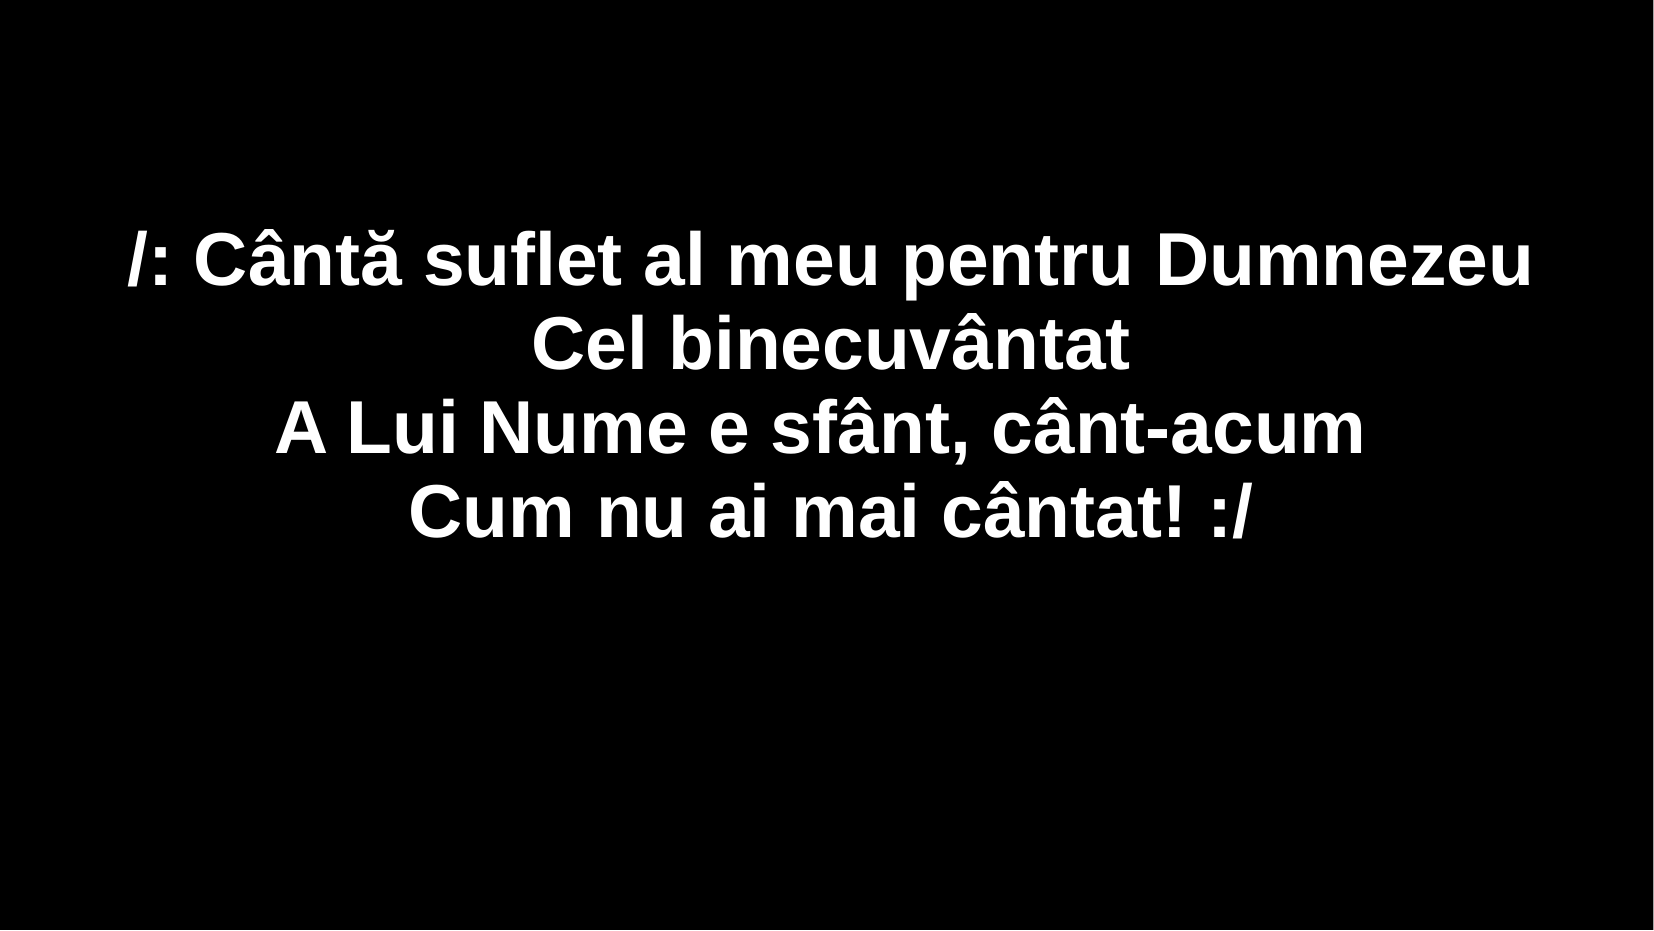

# /: Cântă suflet al meu pentru Dumnezeu
Cel binecuvântat
A Lui Nume e sfânt, cânt-acum
Cum nu ai mai cântat! :/